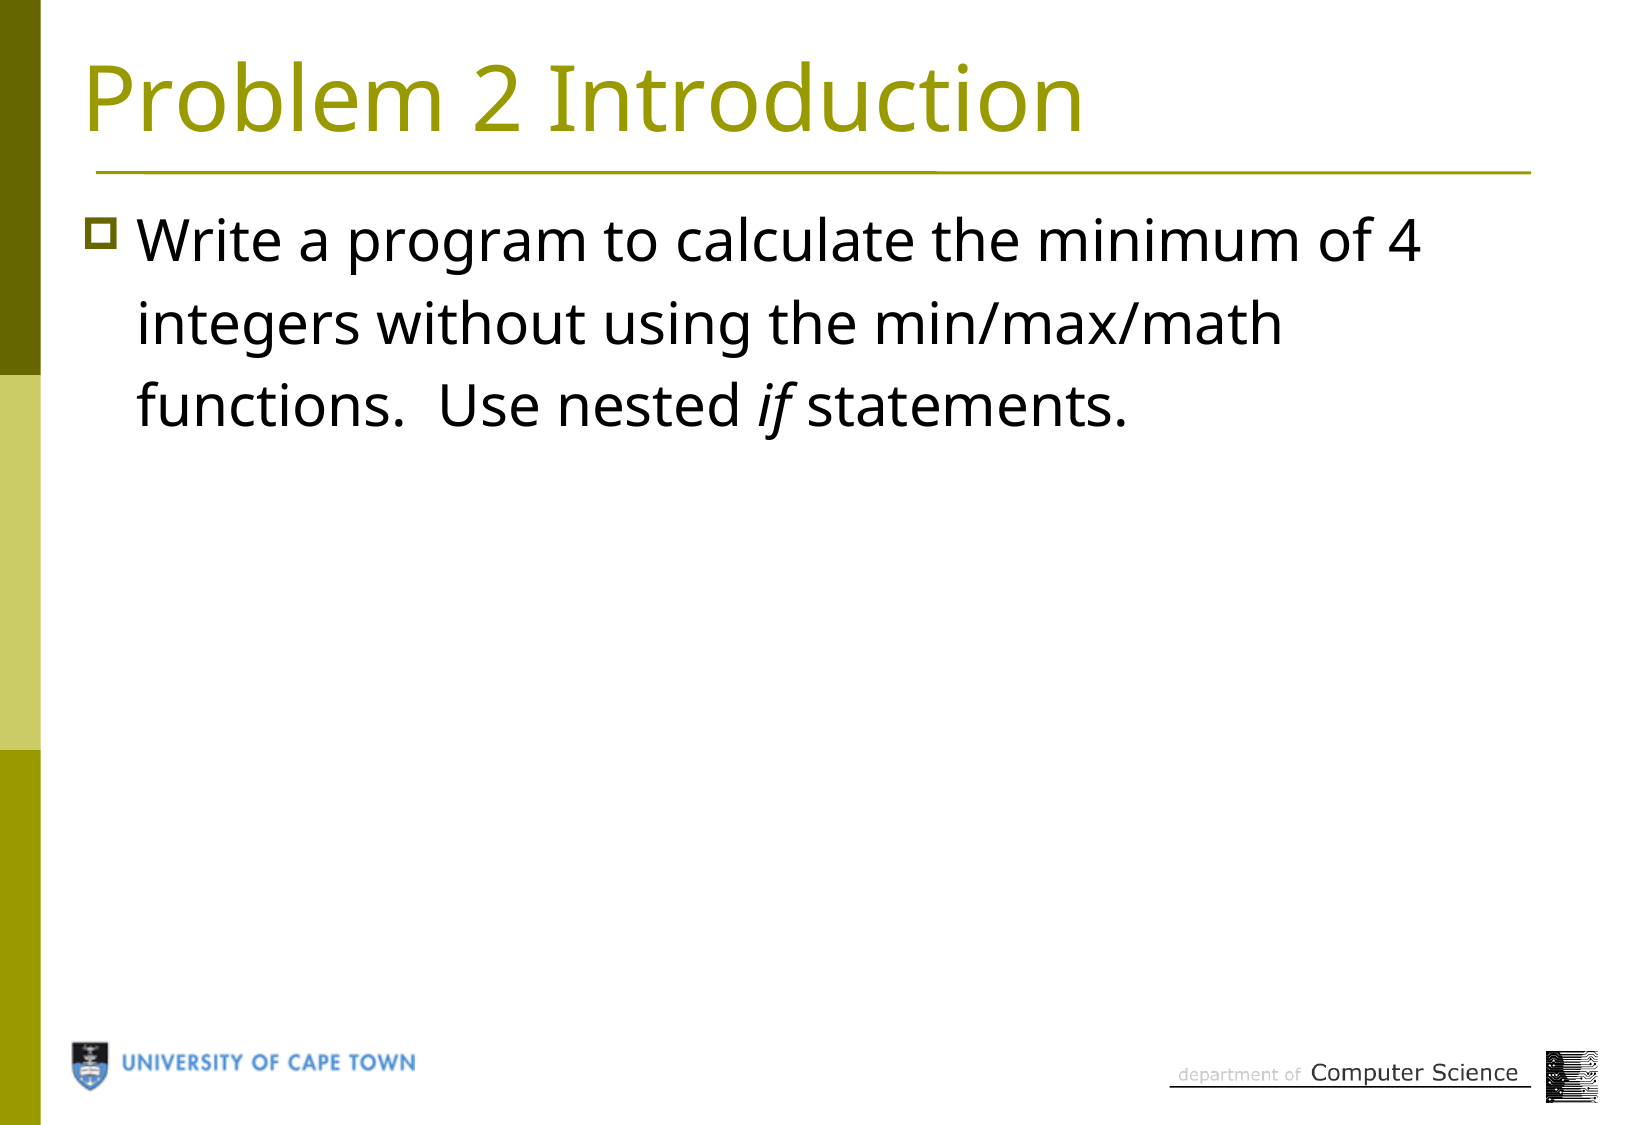

# Problem 2 Introduction
Write a program to calculate the minimum of 4 integers without using the min/max/math functions. Use nested if statements.